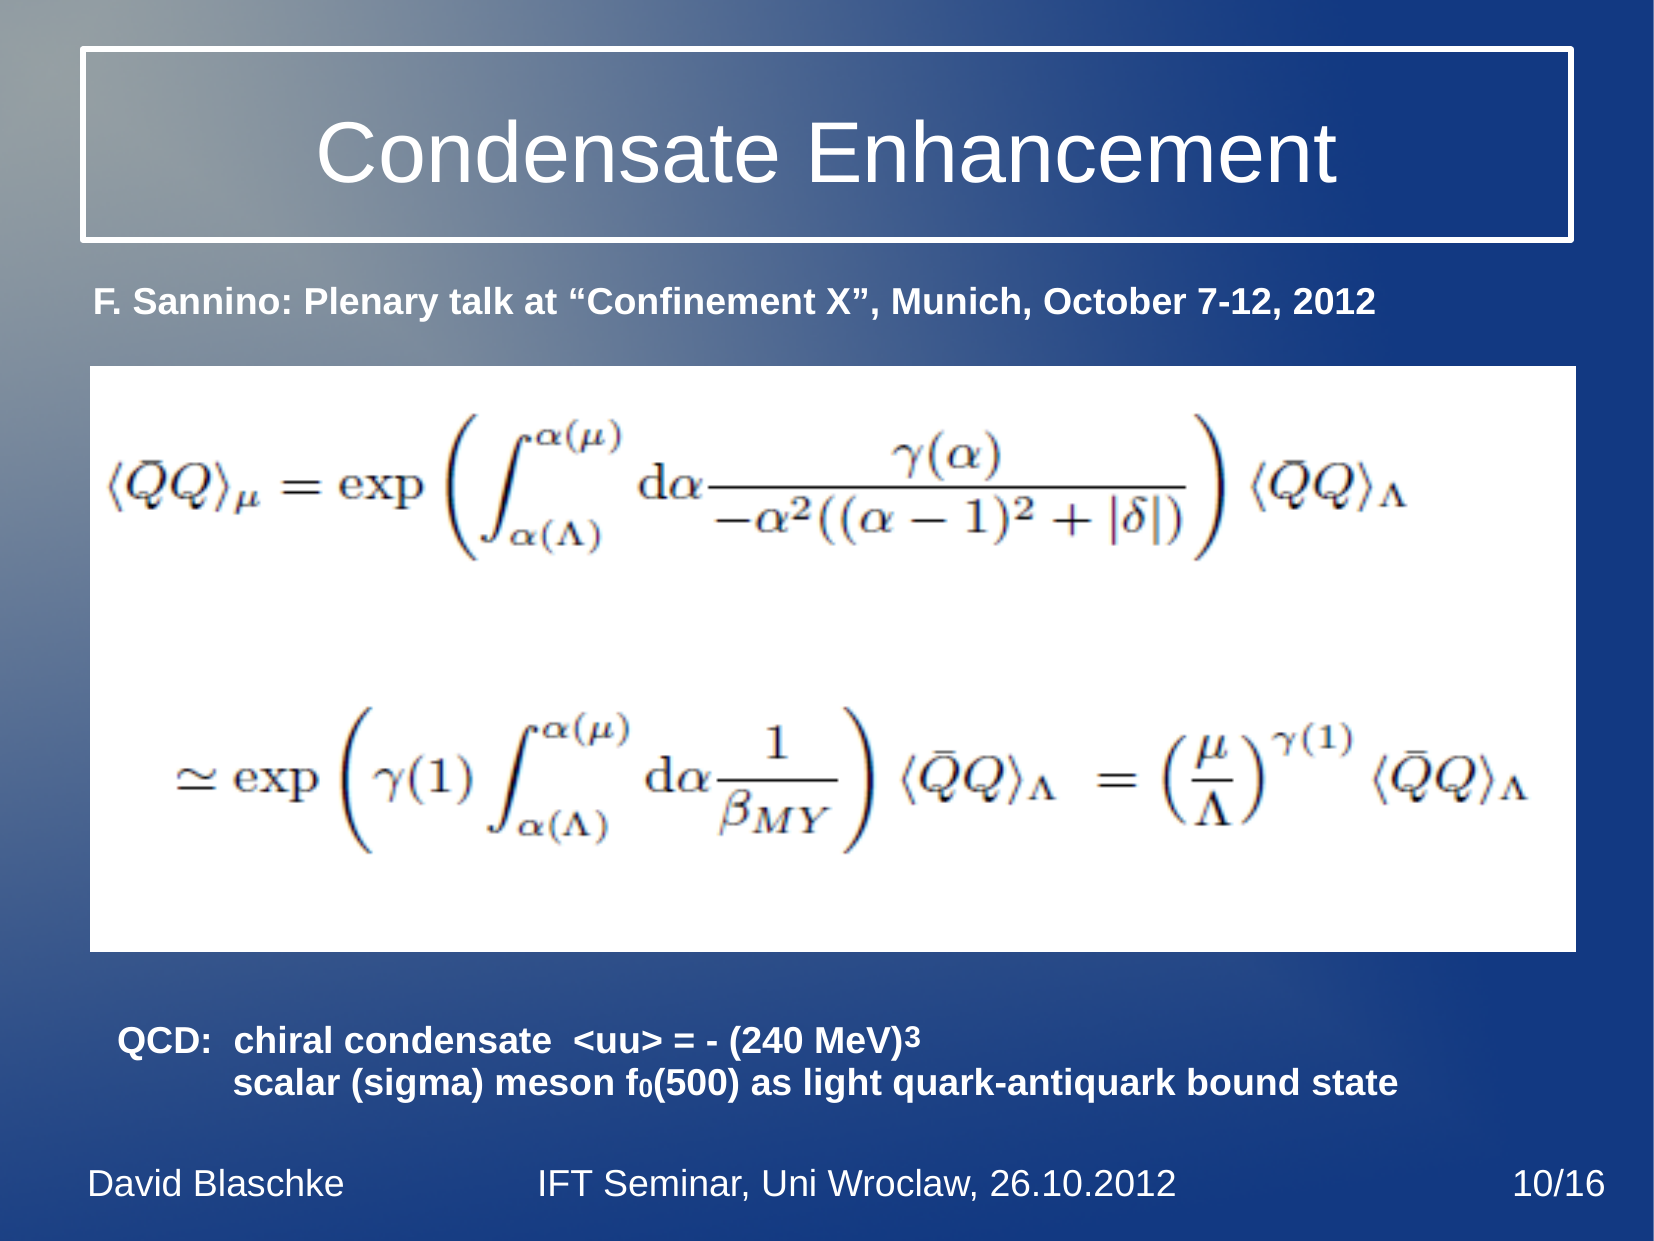

# Condensate Enhancement
F. Sannino: Plenary talk at “Confinement X”, Munich, October 7-12, 2012
QCD: chiral condensate <uu> = - (240 MeV)3
 scalar (sigma) meson f0(500) as light quark-antiquark bound state
David Blaschke			IFT Seminar, Uni Wroclaw, 26.10.2012					10/16